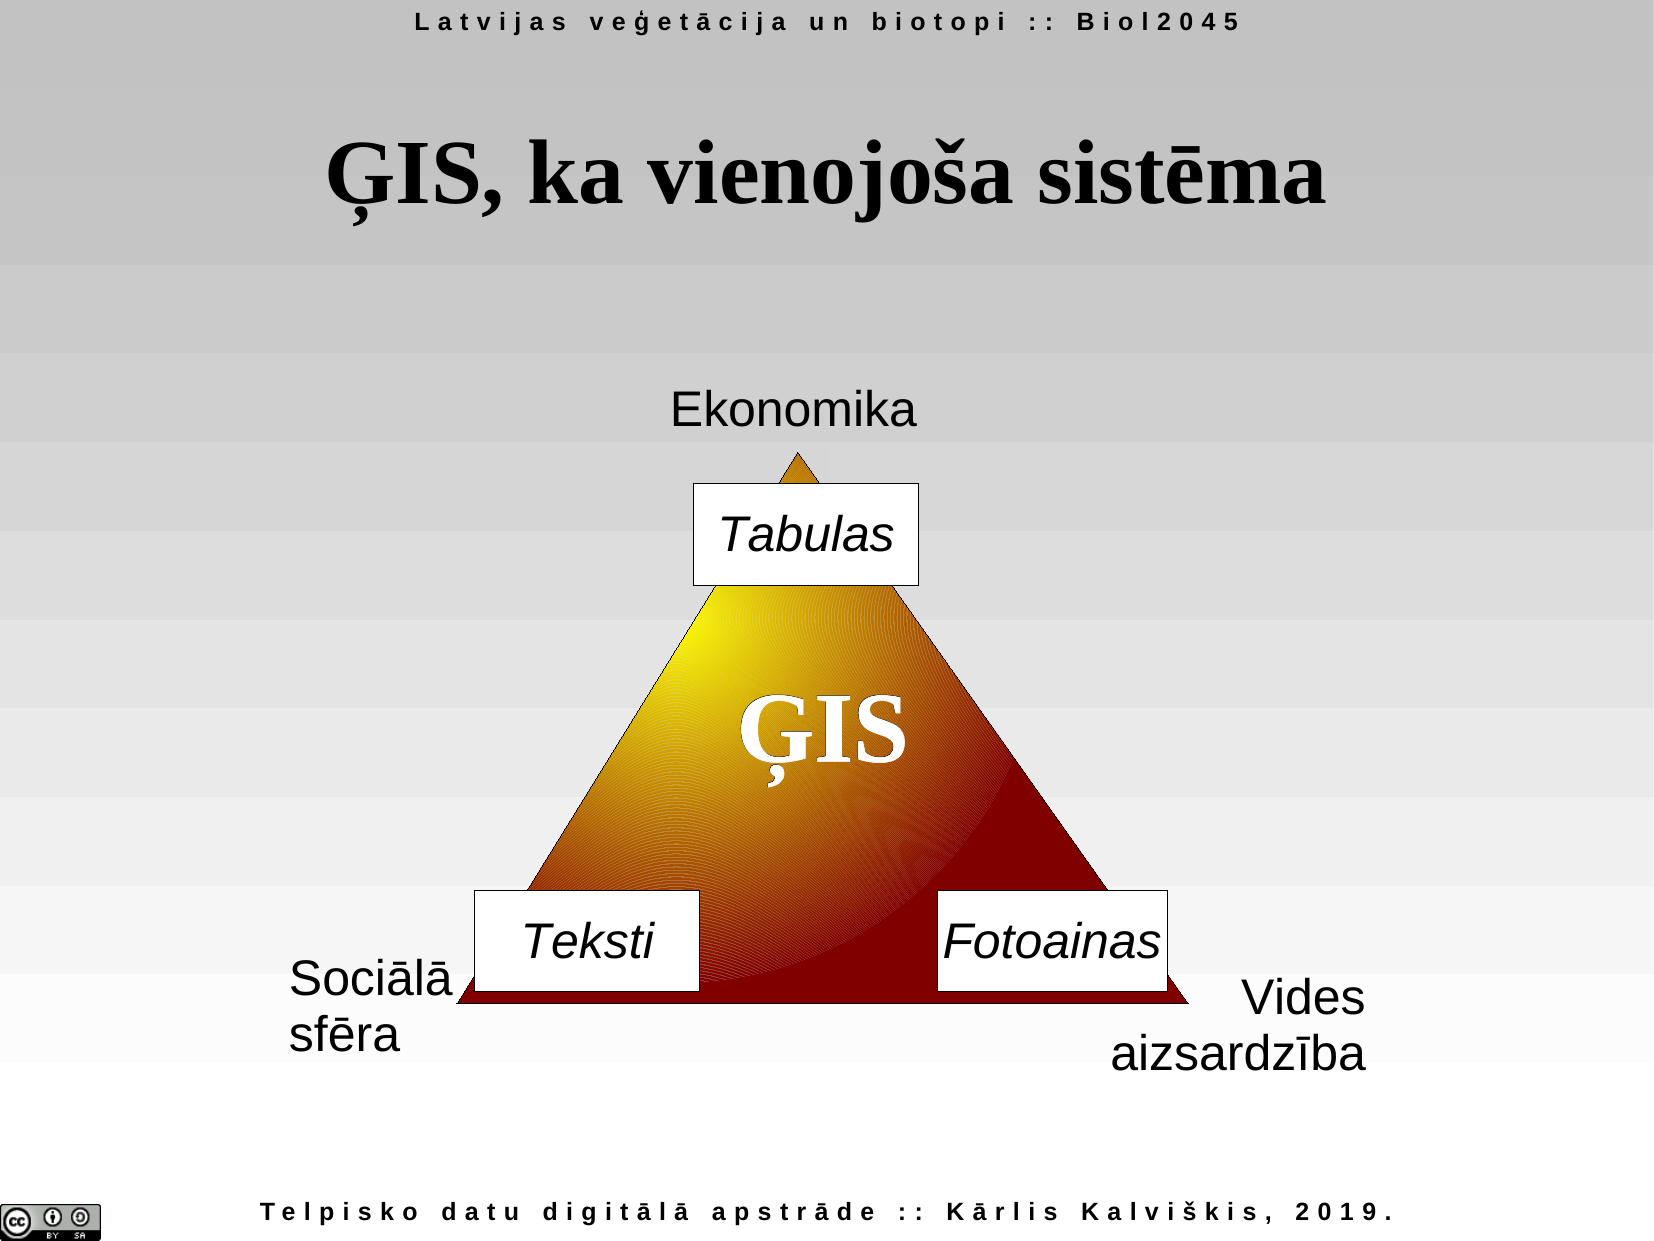

# ĢIS, ka vienojoša sistēma
Ekonomika
ĢIS
Tabulas
Teksti
Fotoainas
Sociālā
sfēra
Vides
aizsardzība